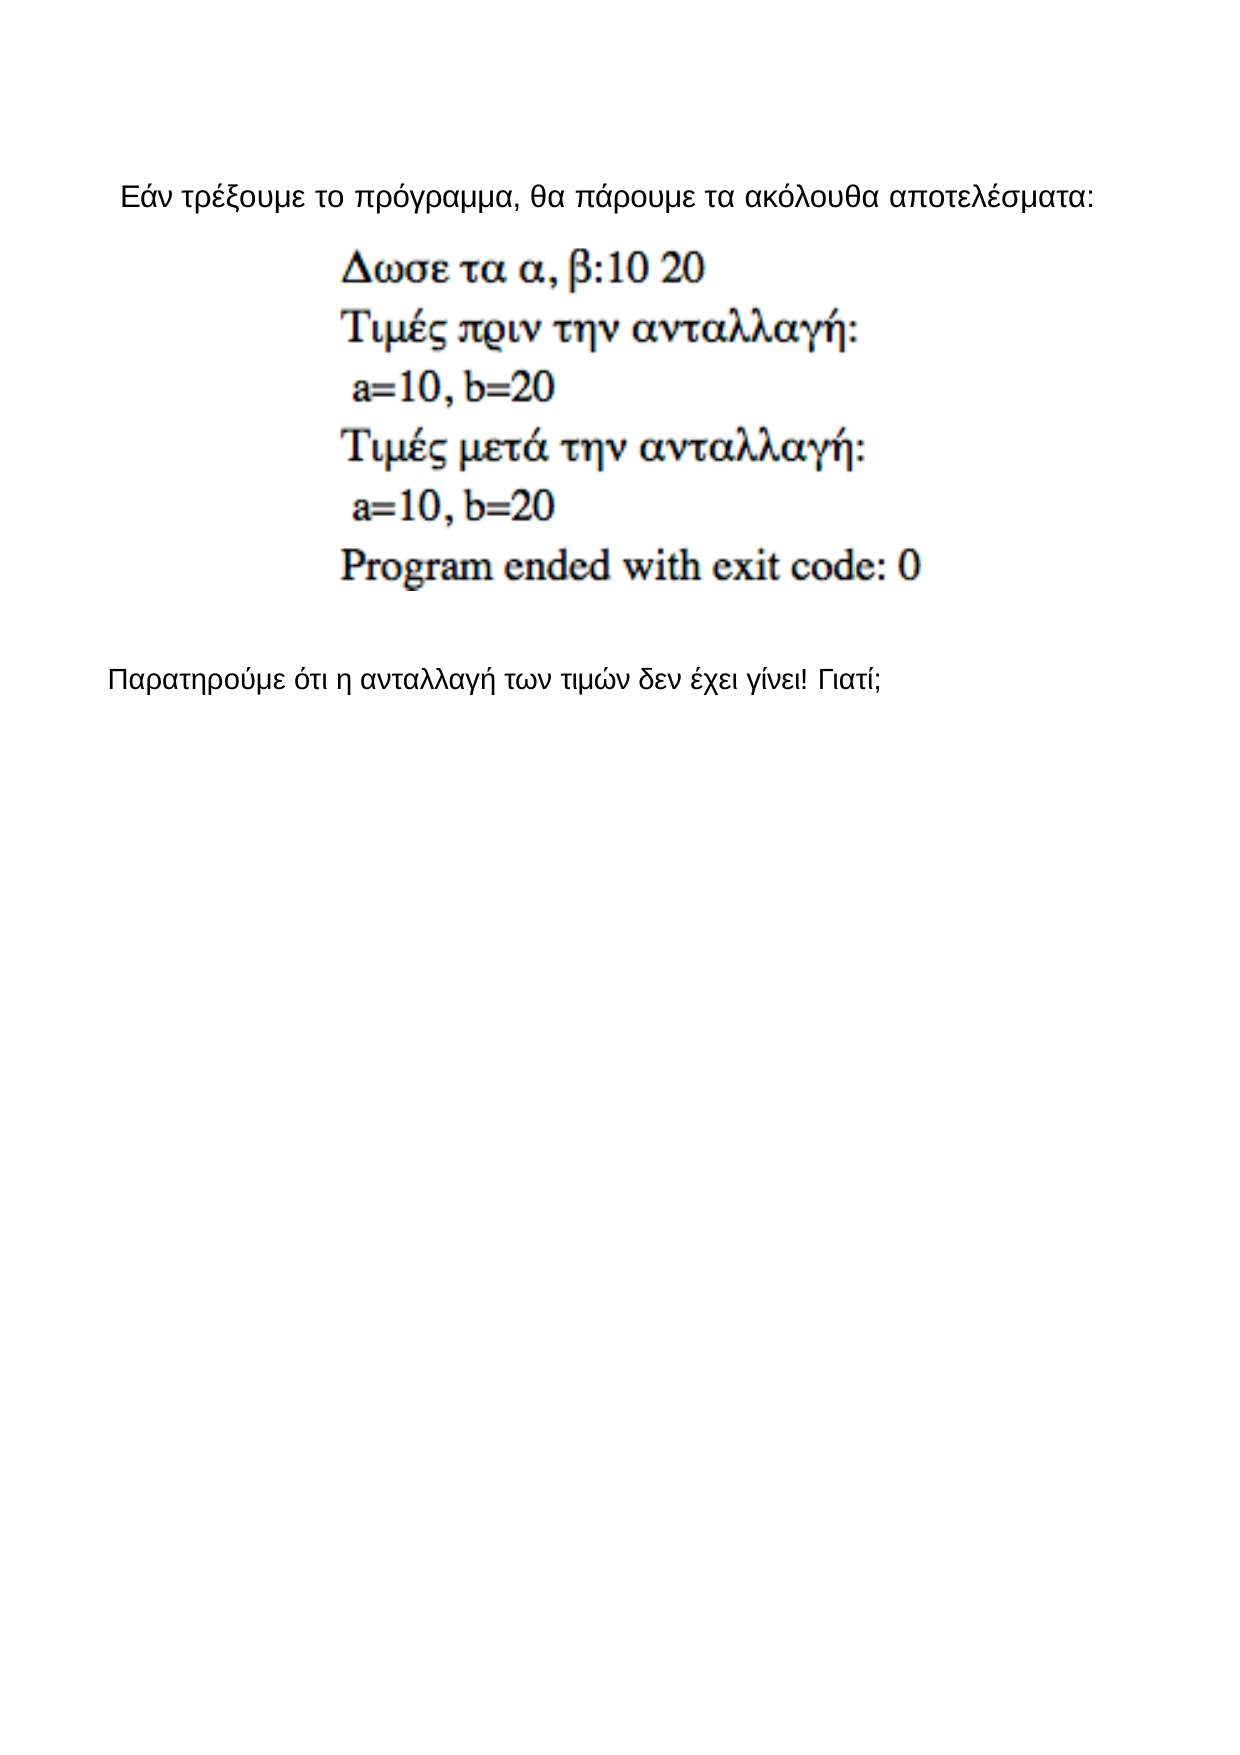

Εάν τρέξουμε το πρόγραμμα, θα πάρουμε τα ακόλουθα αποτελέσματα:
Παρατηρούμε ότι η ανταλλαγή των τιμών δεν έχει γίνει! Γιατί;